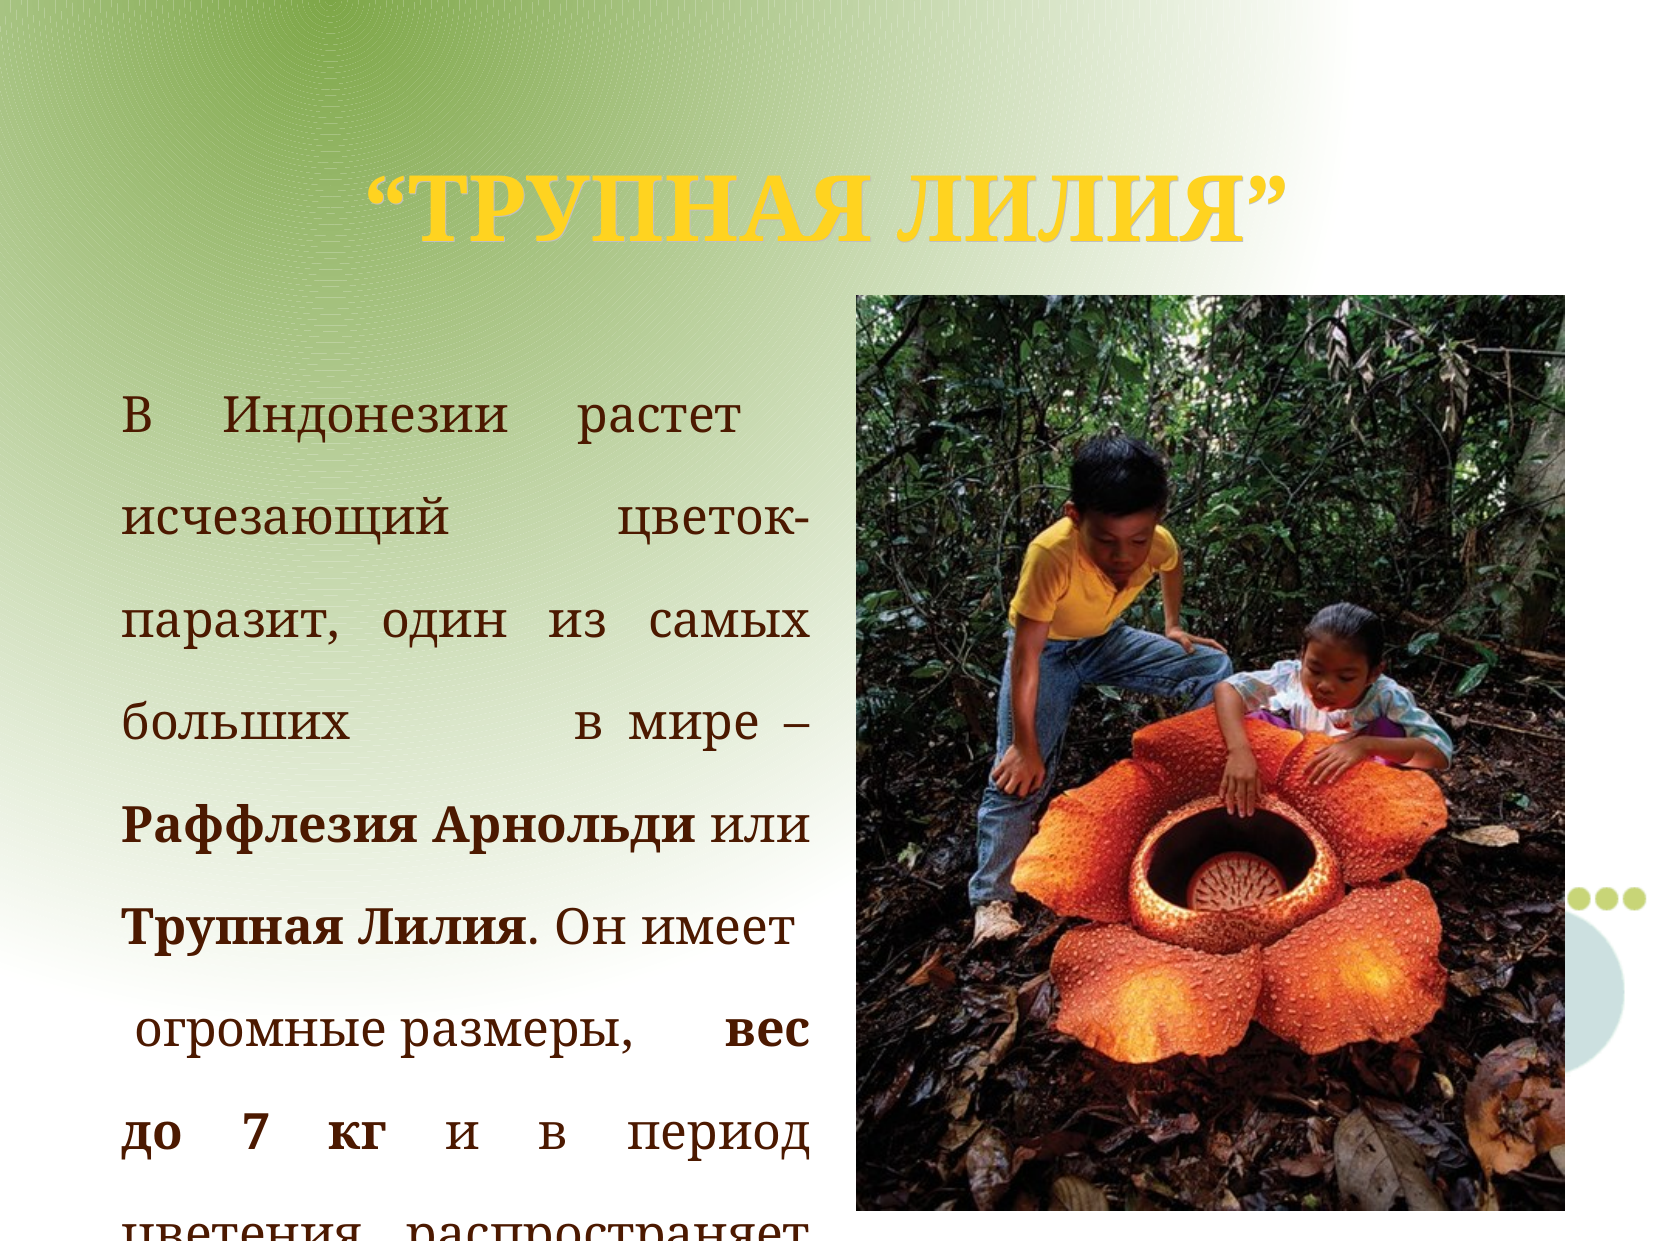

# “ТРУПНАЯ ЛИЛИЯ”
В Индонезии растет исчезающий цветок-паразит, один из самых больших в мире – Раффлезия Арнольди или Трупная Лилия. Он имеет огромные размеры, вес до 7 кг и в период цветения распространяет жуткий запах протухшего мяса...